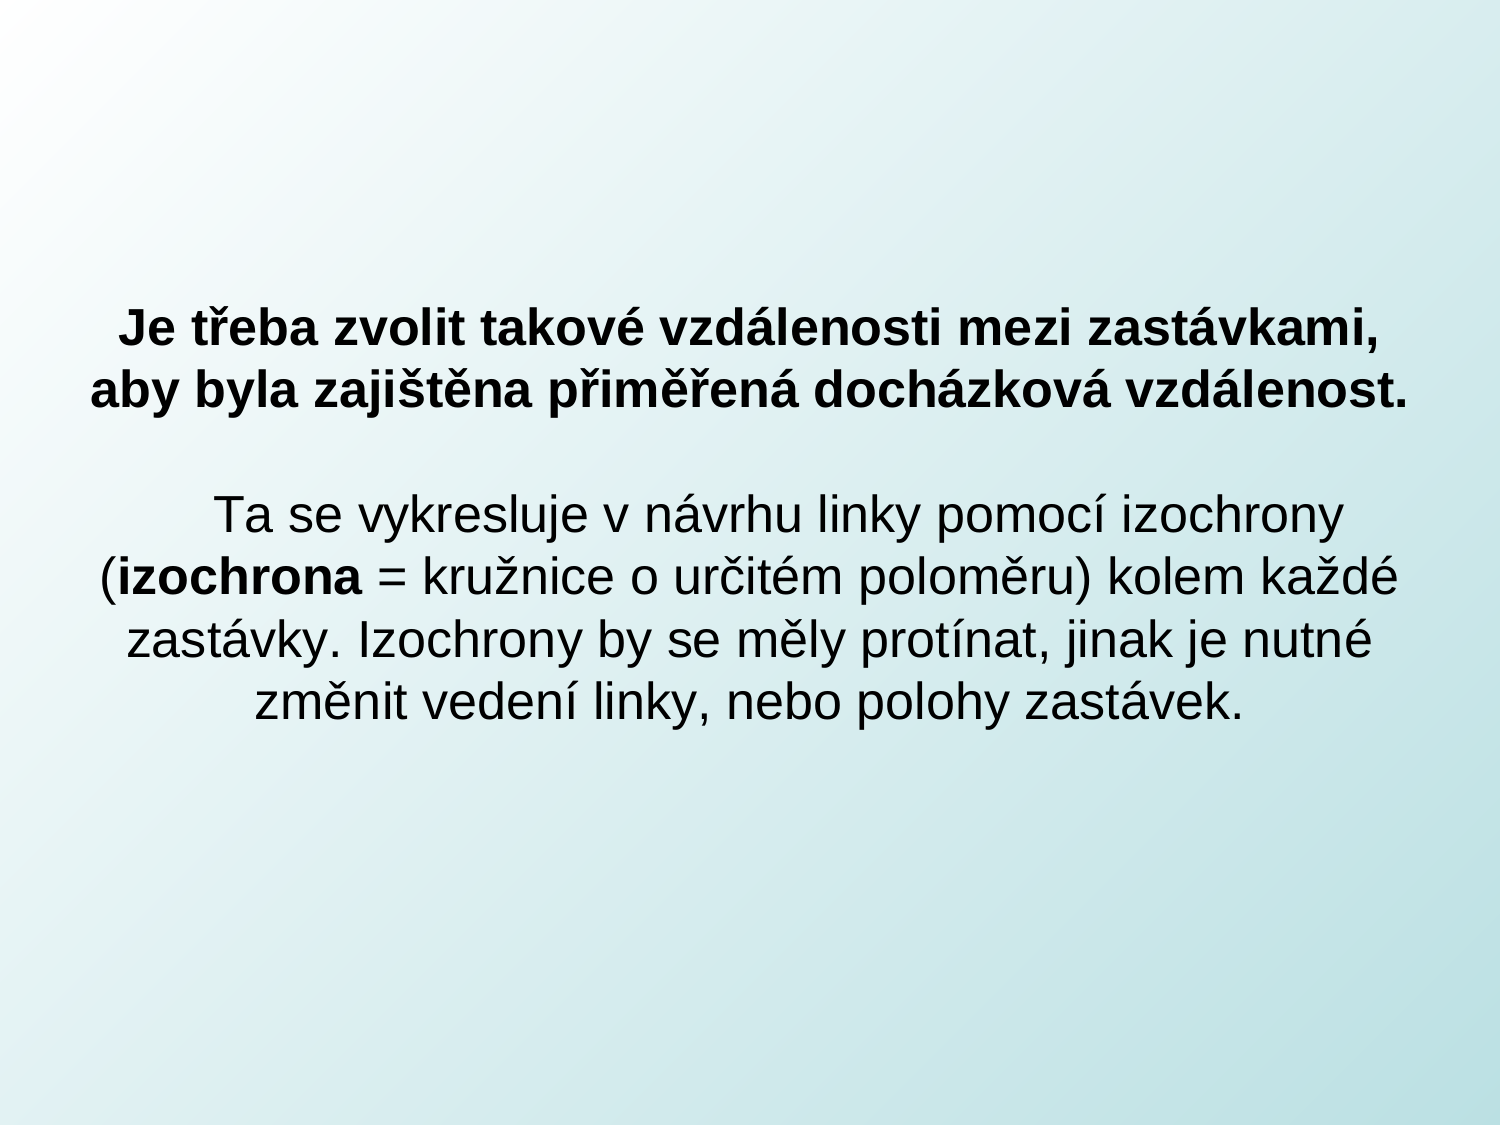

# Je třeba zvolit takové vzdálenosti mezi zastávkami, aby byla zajištěna přiměřená docházková vzdálenost.
 Ta se vykresluje v návrhu linky pomocí izochrony (izochrona = kružnice o určitém poloměru) kolem každé zastávky. Izochrony by se měly protínat, jinak je nutné změnit vedení linky, nebo polohy zastávek.